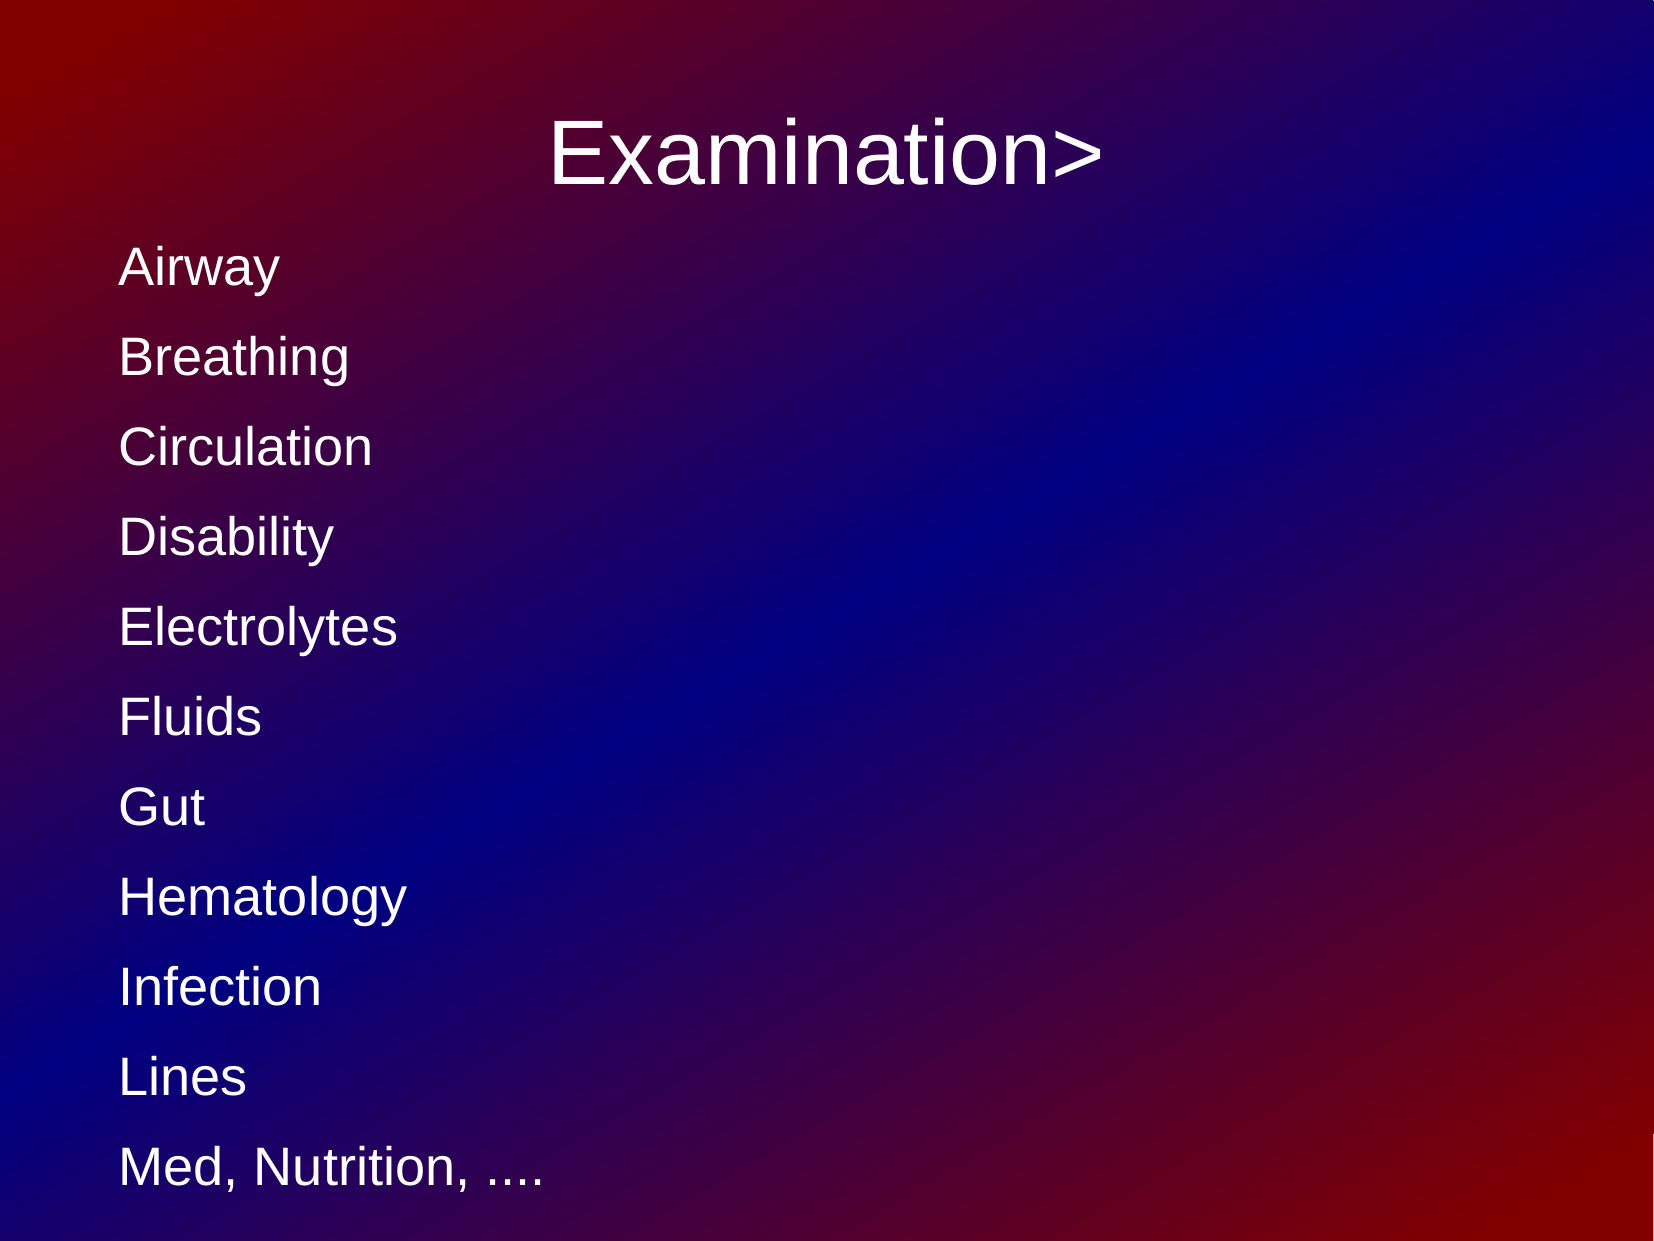

# Examination>
Airway
Breathing
Circulation
Disability
Electrolytes
Fluids
Gut
Hematology
Infection
Lines
Med, Nutrition, ....